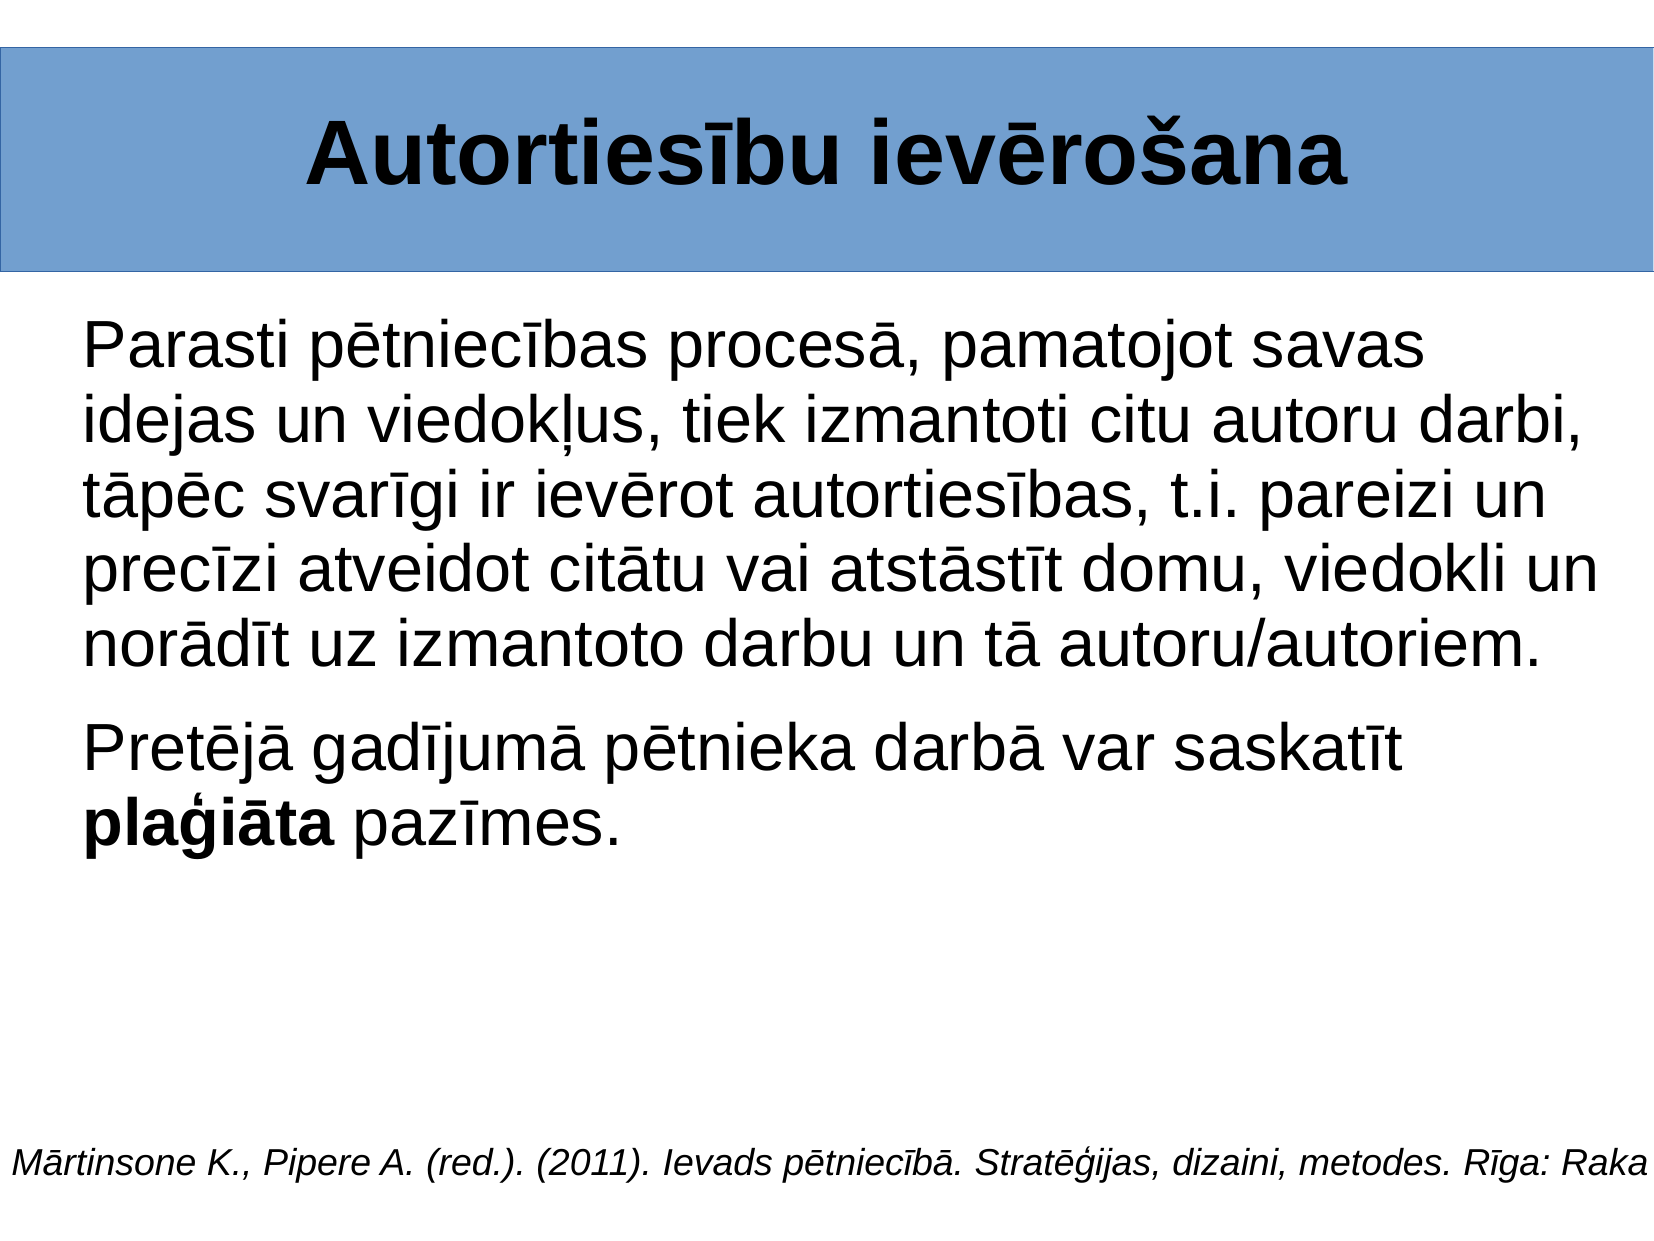

# Autortiesību ievērošana
Parasti pētniecības procesā, pamatojot savas idejas un viedokļus, tiek izmantoti citu autoru darbi, tāpēc svarīgi ir ievērot autortiesības, t.i. pareizi un precīzi atveidot citātu vai atstāstīt domu, viedokli un norādīt uz izmantoto darbu un tā autoru/autoriem.
Pretējā gadījumā pētnieka darbā var saskatīt plaģiāta pazīmes.
Mārtinsone K., Pipere A. (red.). (2011). Ievads pētniecībā. Stratēģijas, dizaini, metodes. Rīga: Raka